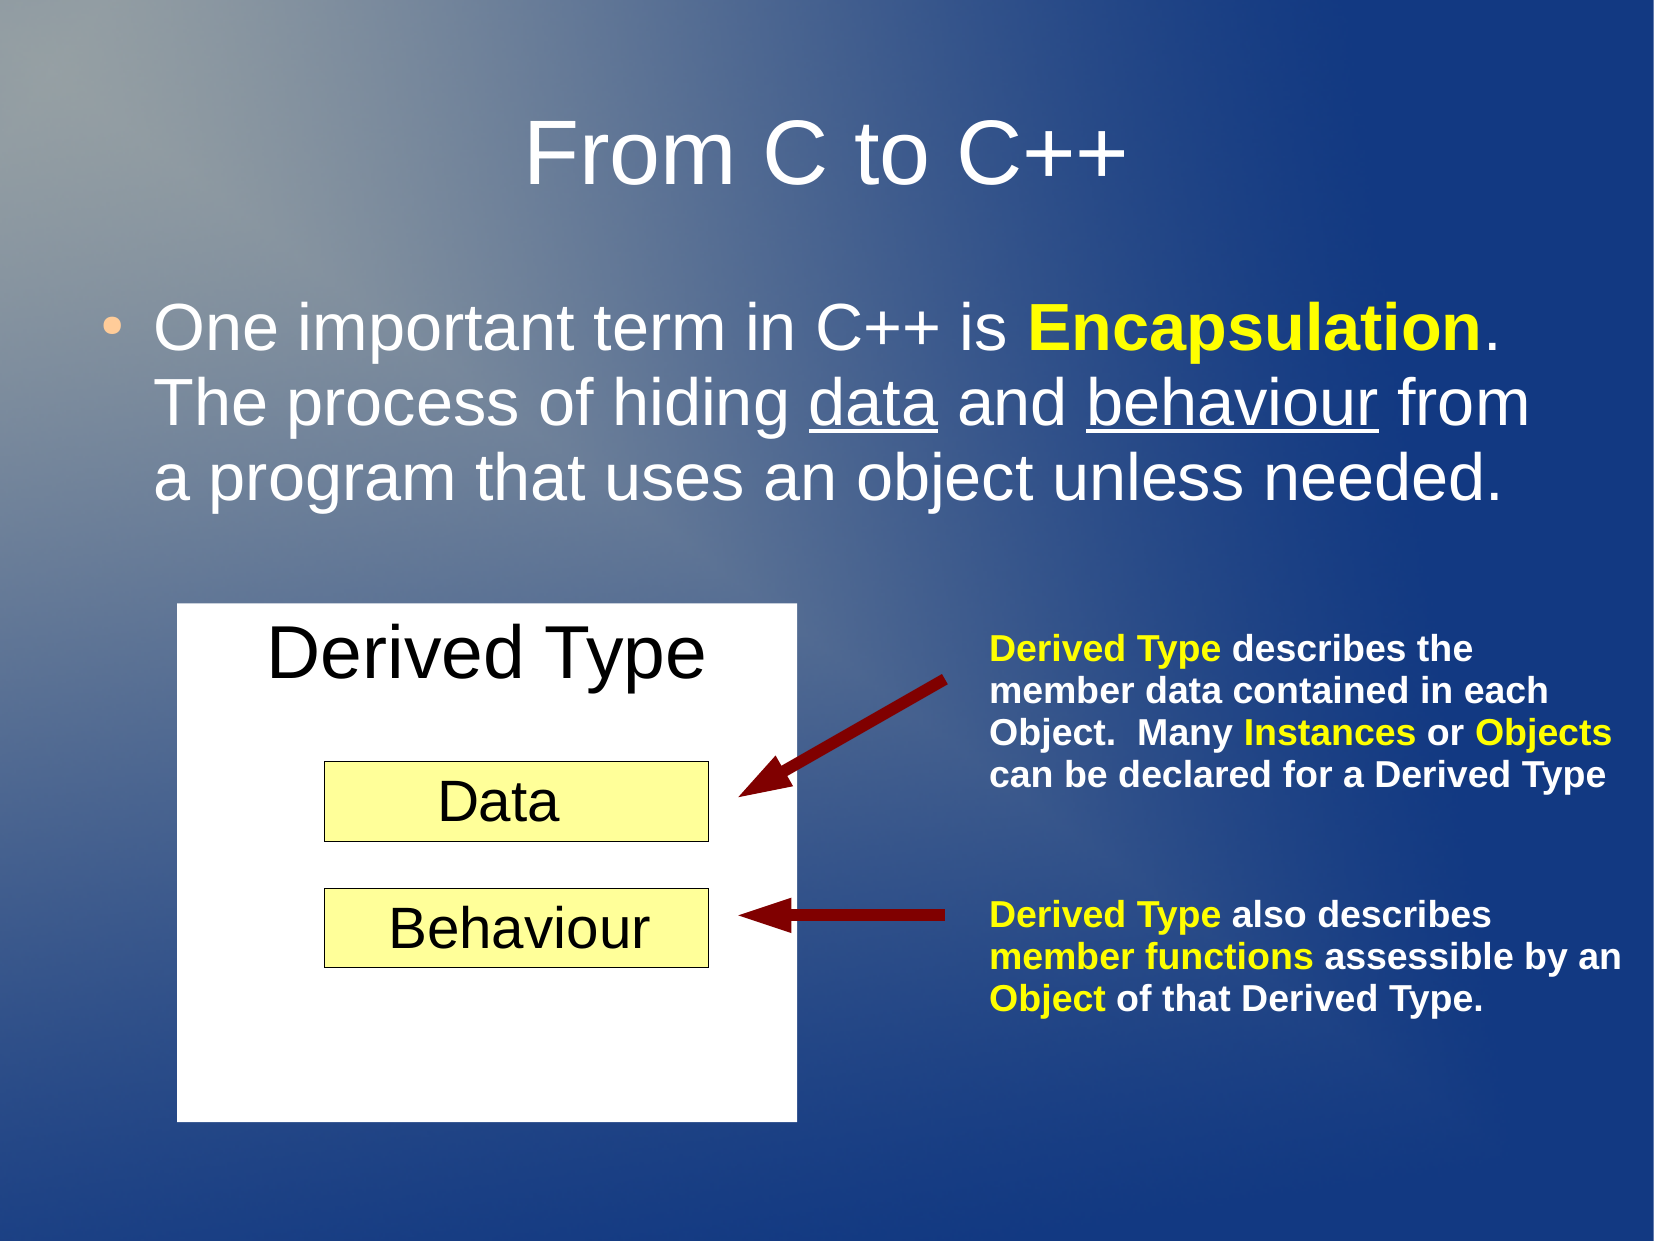

# From C to C++
One important term in C++ is Encapsulation. The process of hiding data and behaviour from a program that uses an object unless needed.
Derived Type
Derived Type describes the
member data contained in each
Object. Many Instances or Objects
can be declared for a Derived Type
 Data
Derived Type also describes
member functions assessible by an
Object of that Derived Type.
 Behaviour